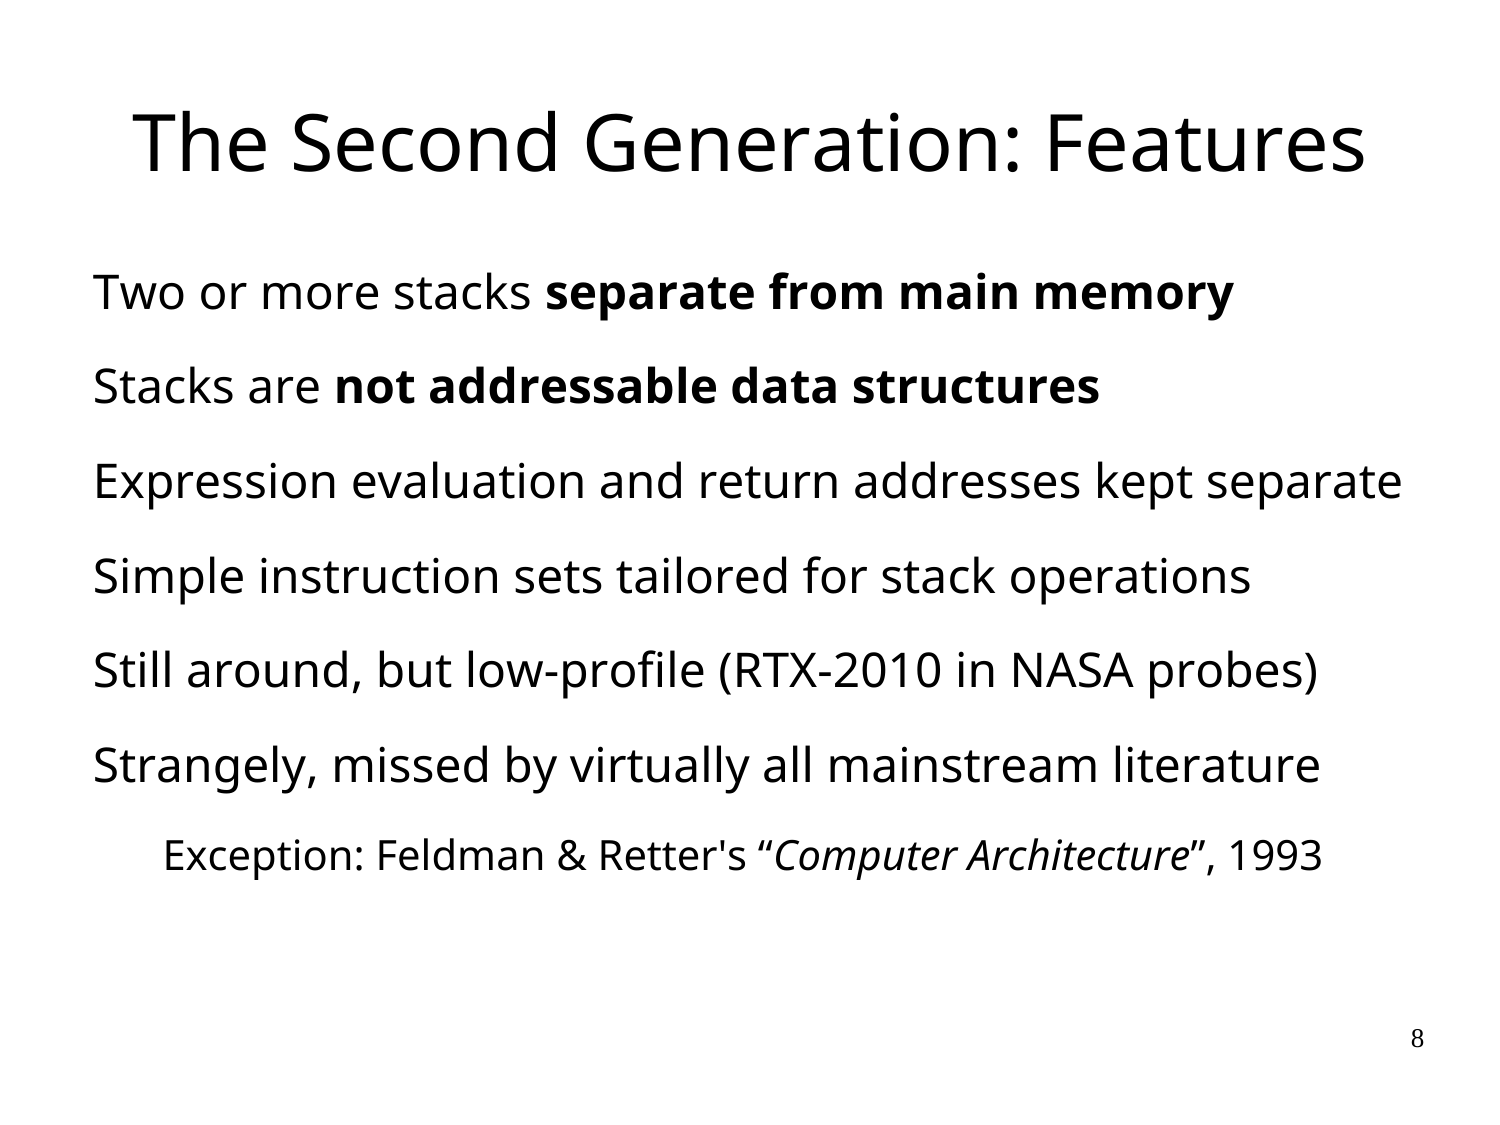

# The Second Generation: Features
Two or more stacks separate from main memory
Stacks are not addressable data structures
Expression evaluation and return addresses kept separate
Simple instruction sets tailored for stack operations
Still around, but low-profile (RTX-2010 in NASA probes)
Strangely, missed by virtually all mainstream literature
Exception: Feldman & Retter's “Computer Architecture”, 1993
8